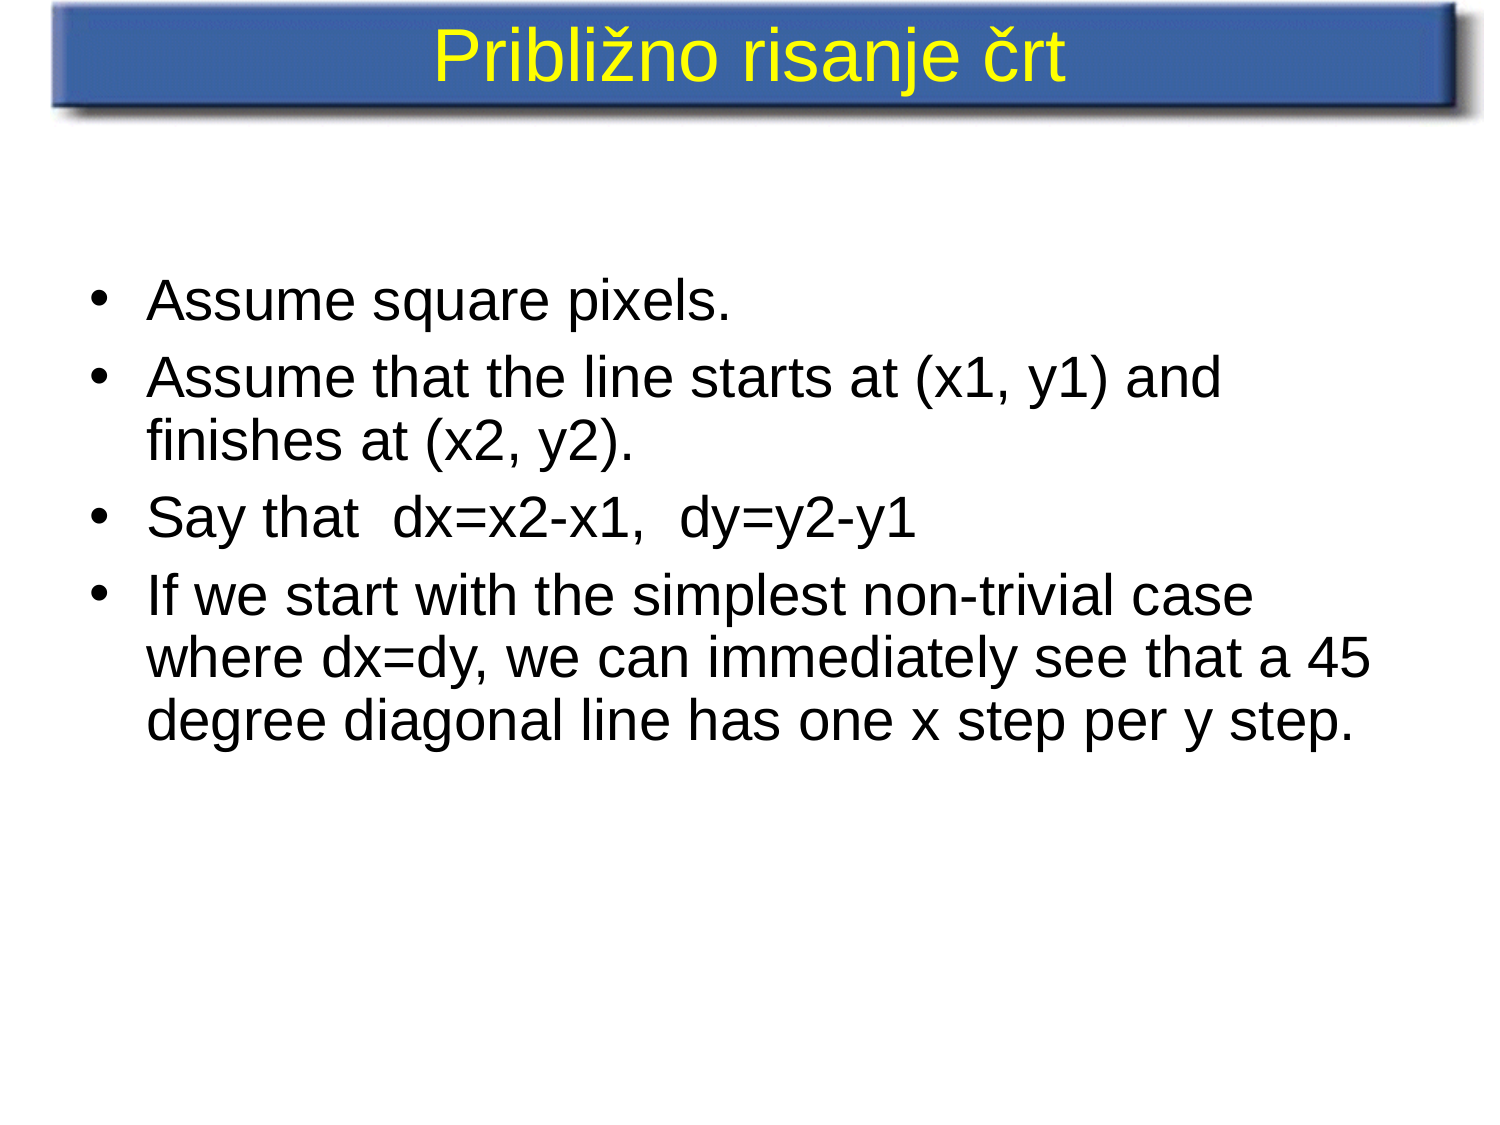

# Približno risanje črt
Assume square pixels.
Assume that the line starts at (x1, y1) and finishes at (x2, y2).
Say that dx=x2-x1, dy=y2-y1
If we start with the simplest non-trivial case where dx=dy, we can immediately see that a 45 degree diagonal line has one x step per y step.